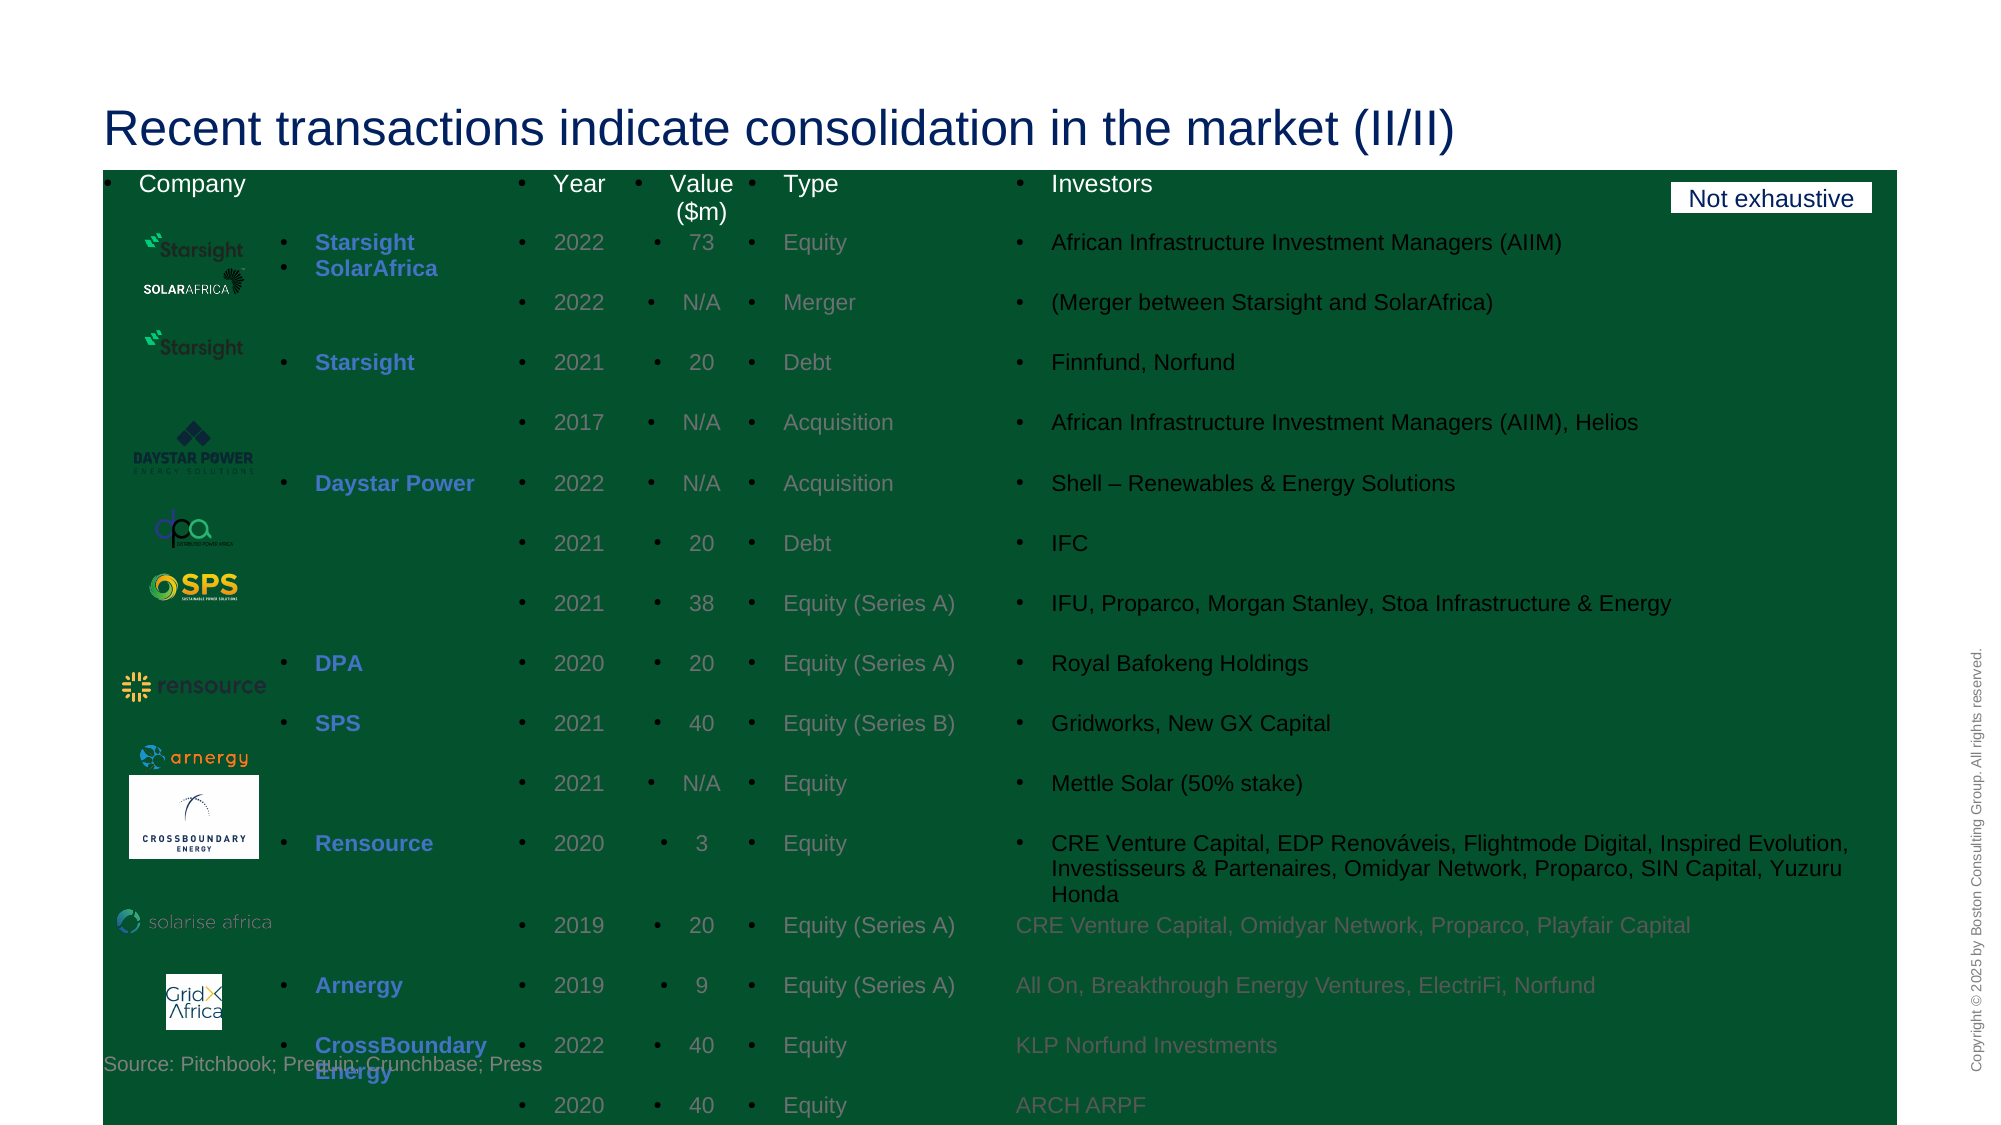

# Recent transactions indicate consolidation in the market (II/II)
| Company | | Year | Value ($m) | Type | Investors |
| --- | --- | --- | --- | --- | --- |
| | Starsight SolarAfrica | 2022 | 73 | Equity | African Infrastructure Investment Managers (AIIM) |
| | | 2022 | N/A | Merger | (Merger between Starsight and SolarAfrica) |
| | Starsight | 2021 | 20 | Debt | Finnfund, Norfund |
| | | 2017 | N/A | Acquisition | African Infrastructure Investment Managers (AIIM), Helios |
| | Daystar Power | 2022 | N/A | Acquisition | Shell – Renewables & Energy Solutions |
| | | 2021 | 20 | Debt | IFC |
| | | 2021 | 38 | Equity (Series A) | IFU, Proparco, Morgan Stanley, Stoa Infrastructure & Energy |
| | DPA | 2020 | 20 | Equity (Series A) | Royal Bafokeng Holdings |
| | SPS | 2021 | 40 | Equity (Series B) | Gridworks, New GX Capital |
| | | 2021 | N/A | Equity | Mettle Solar (50% stake) |
| | Rensource | 2020 | 3 | Equity | CRE Venture Capital, EDP Renováveis, Flightmode Digital, Inspired Evolution, Investisseurs & Partenaires, Omidyar Network, Proparco, SIN Capital, Yuzuru Honda |
| | | 2019 | 20 | Equity (Series A) | CRE Venture Capital, Omidyar Network, Proparco, Playfair Capital |
| | Arnergy | 2019 | 9 | Equity (Series A) | All On, Breakthrough Energy Ventures, ElectriFi, Norfund |
| | CrossBoundary Energy | 2022 | 40 | Equity | KLP Norfund Investments |
| | | 2020 | 40 | Equity | ARCH ARPF |
| | Solarise Africa | 2022 | 3 | Equity | ElectriFI |
| | | 2022 | 33 | Debt | AfricaGoGreen Fund, Facility for Energy Inclusion, Oikocredit, Trine |
| | | 2022 | 5 | Debt | Lion's Head Asset Management |
| | GridX | 2020 | 15 | Equity (Series B) | Pembani Remgro Infrastructure Managers |
Not exhaustive
Source: Pitchbook; Prequin; Crunchbase; Press